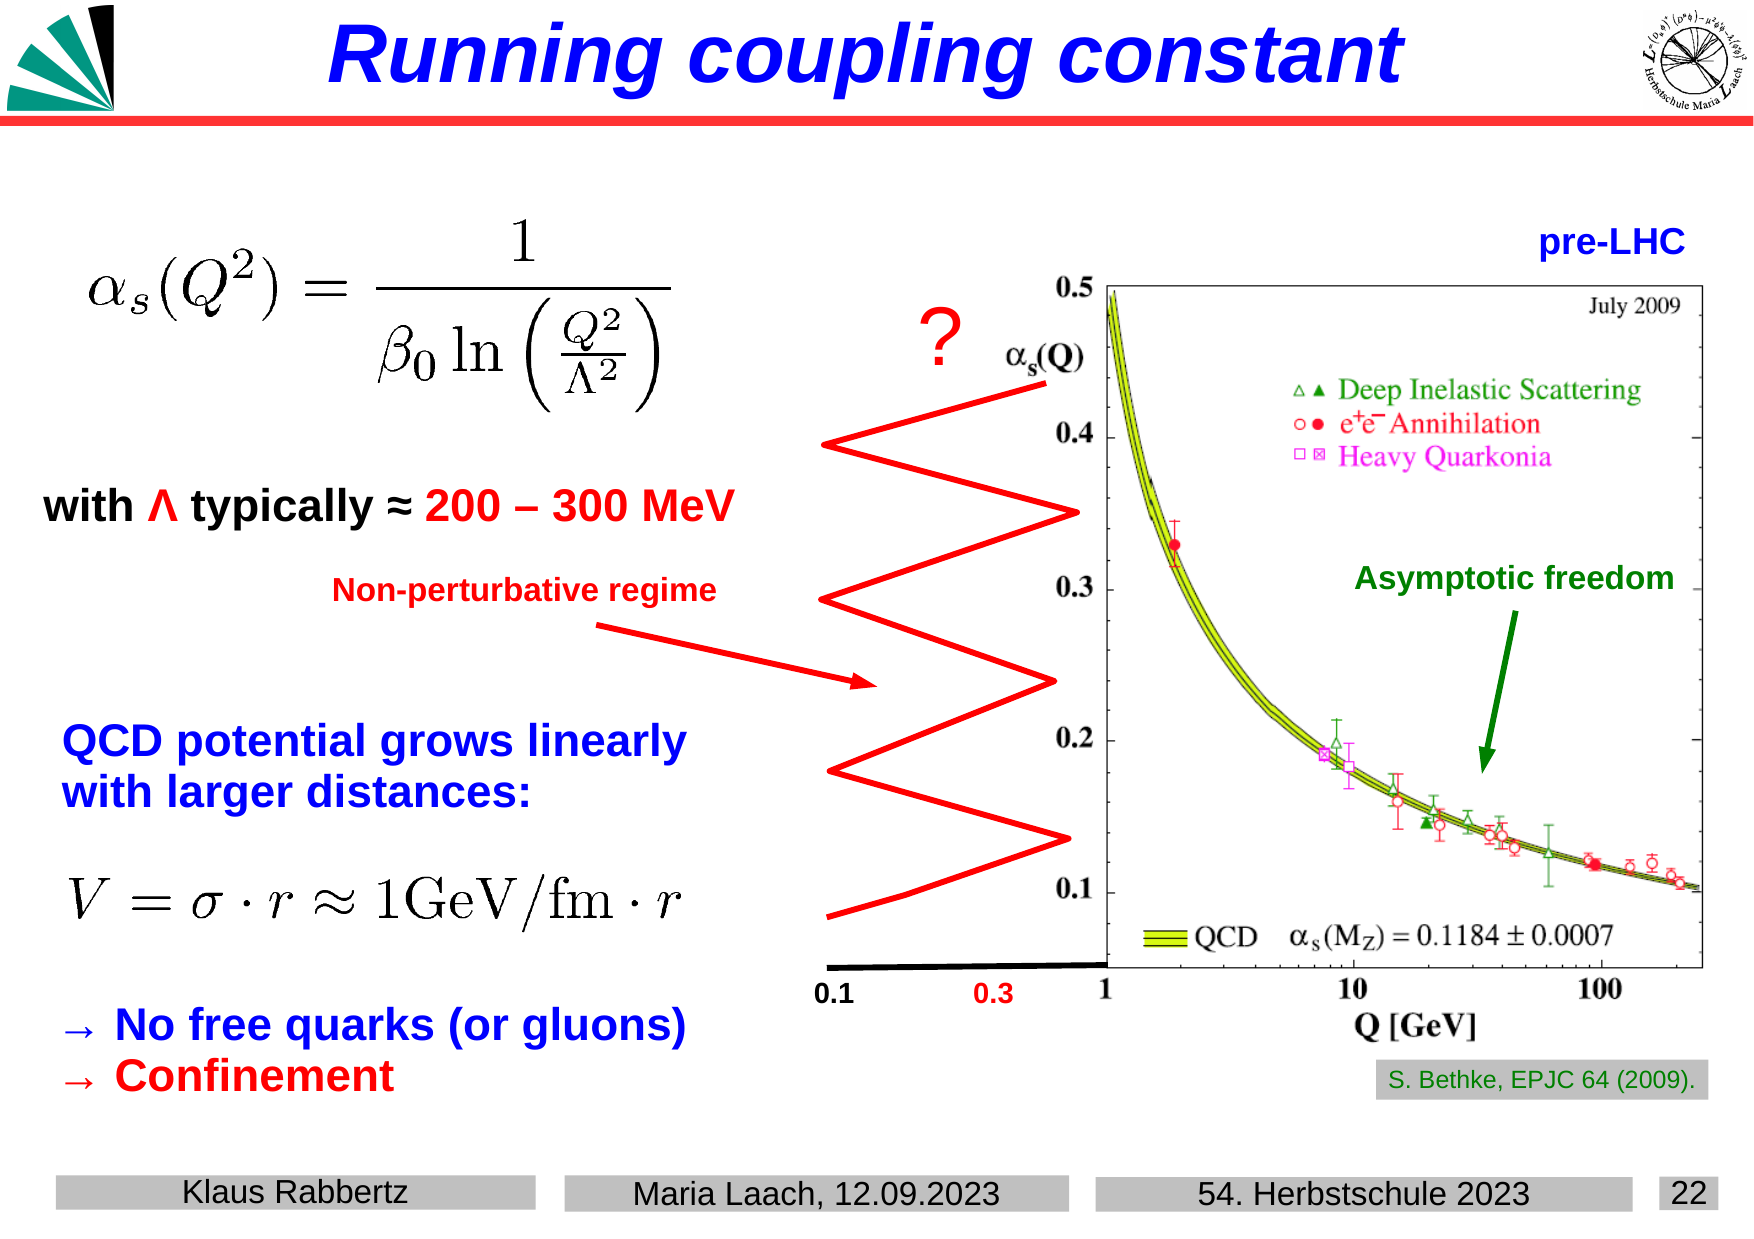

# Running coupling constant
pre-LHC
?
with Λ typically ≈ 200 – 300 MeV
Asymptotic freedom
Non-perturbative regime
QCD potential grows linearly
with larger distances:
0.1
0.3
→ No free quarks (or gluons)
→ Confinement
S. Bethke, EPJC 64 (2009).